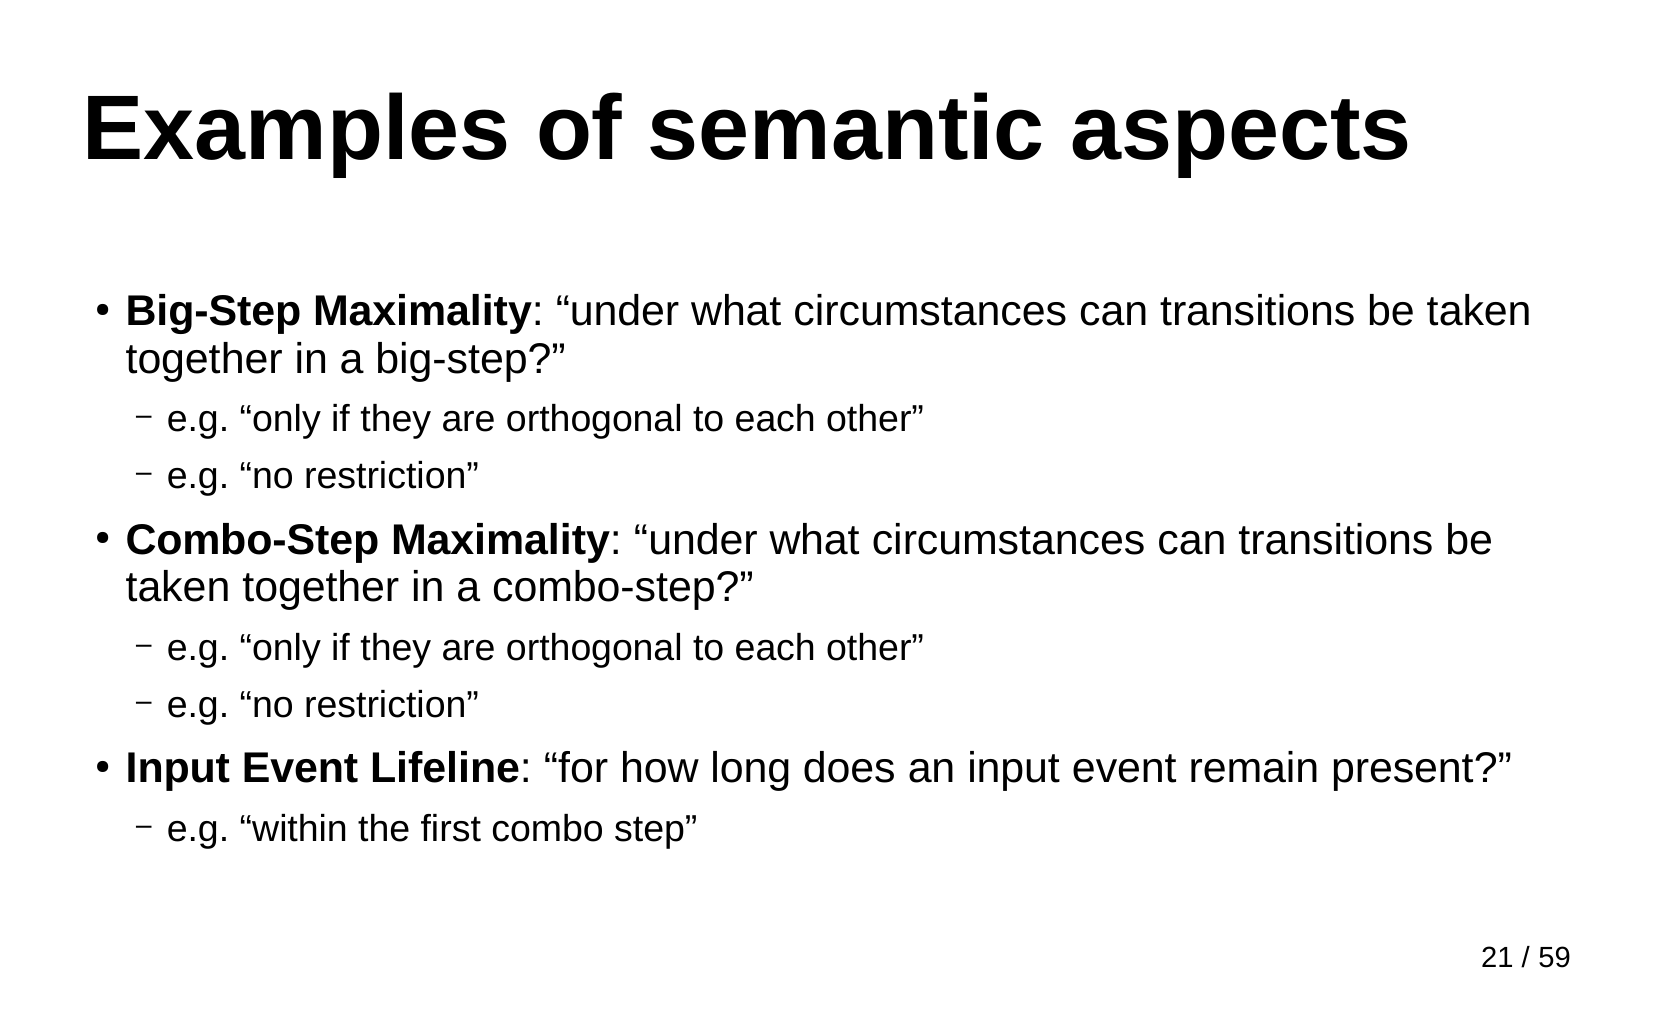

# Examples of semantic aspects
Big-Step Maximality: “under what circumstances can transitions be taken together in a big-step?”
e.g. “only if they are orthogonal to each other”
e.g. “no restriction”
Combo-Step Maximality: “under what circumstances can transitions be taken together in a combo-step?”
e.g. “only if they are orthogonal to each other”
e.g. “no restriction”
Input Event Lifeline: “for how long does an input event remain present?”
e.g. “within the first combo step”
21